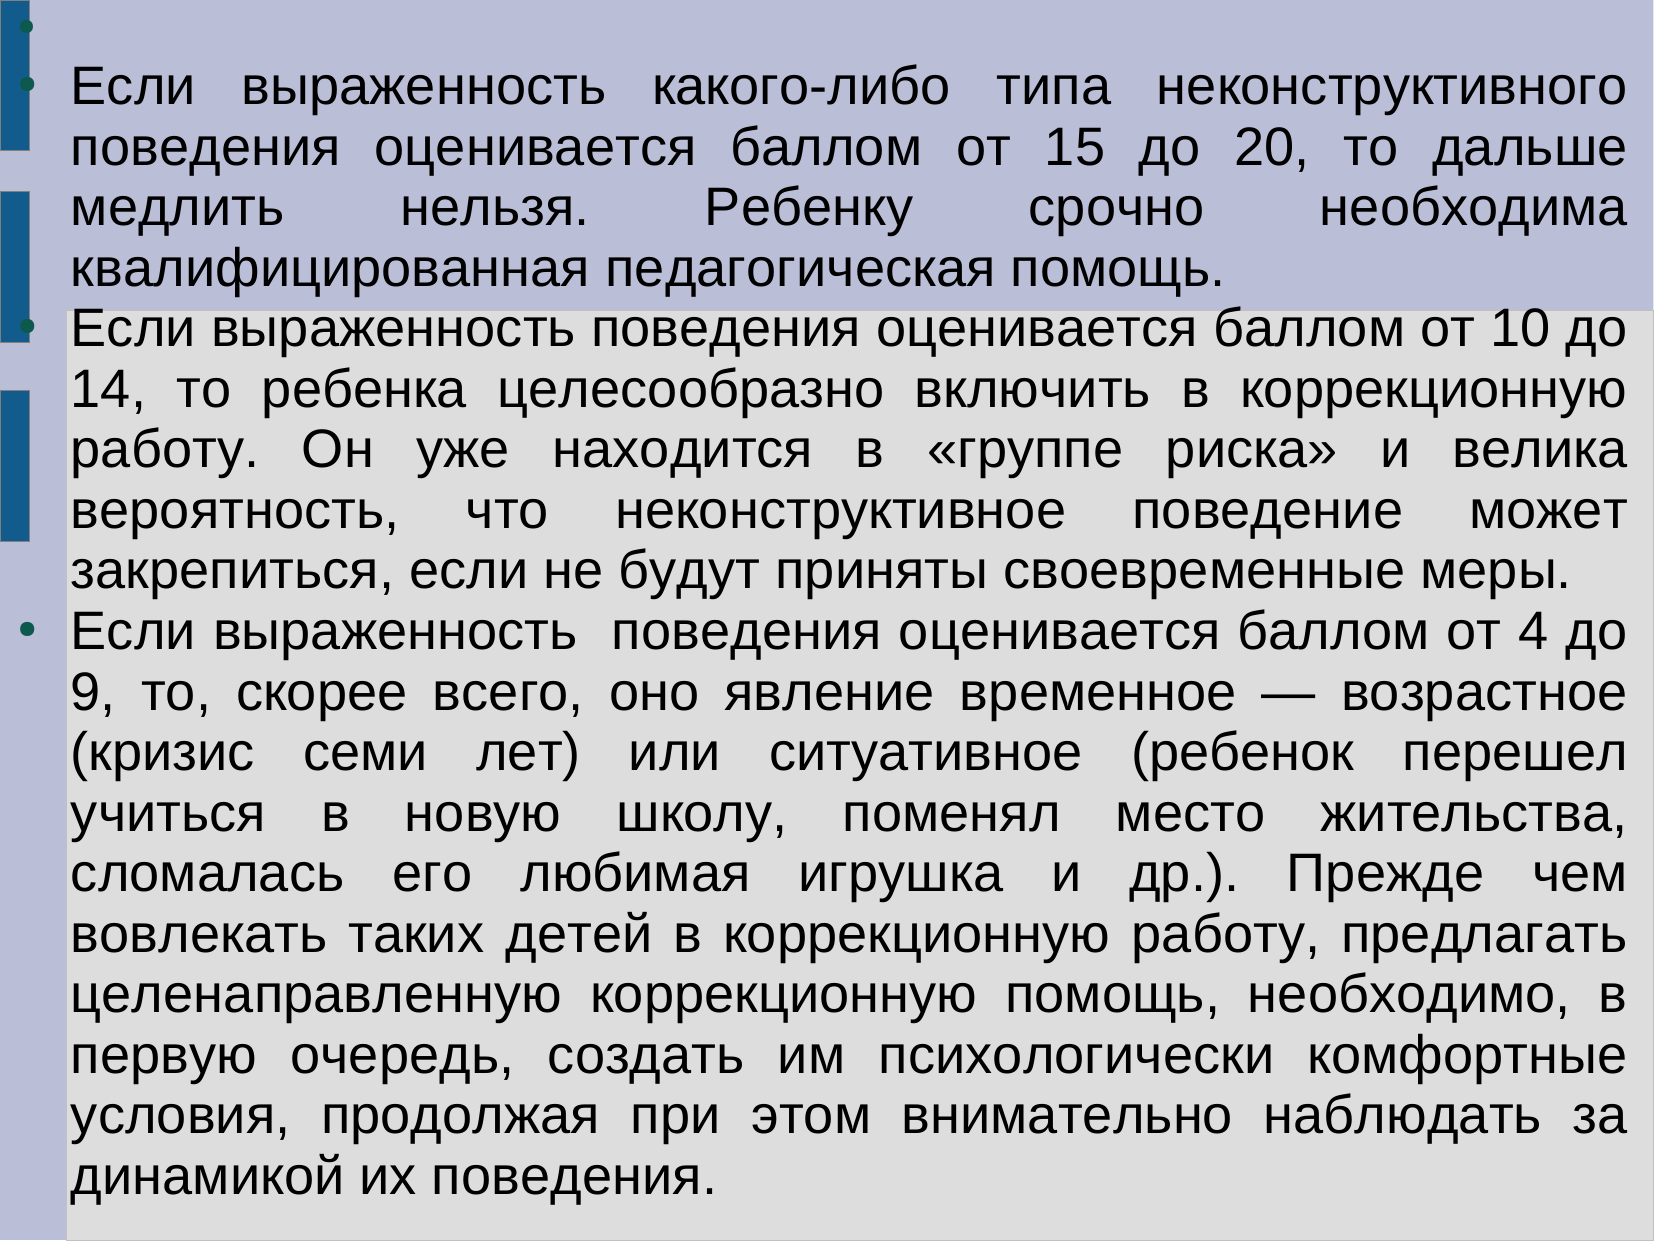

Если выраженность какого-либо типа неконструктивного поведения оценивается баллом от 15 до 20, то дальше медлить нельзя. Ребенку срочно необходима квалифицированная педагогическая помощь.
Если выраженность поведения оценивается баллом от 10 до 14, то ребенка целесообразно включить в коррекционную работу. Он уже находится в «группе риска» и велика вероятность, что неконструктивное поведение может закрепиться, если не будут приняты своевременные меры.
Если выраженность поведения оценивается баллом от 4 до 9, то, скорее всего, оно явление временное — возрастное (кризис семи лет) или ситуативное (ребенок перешел учиться в новую школу, поменял место жительства, сломалась его любимая игрушка и др.). Прежде чем вовлекать таких детей в коррекционную работу, предлагать целенаправленную коррекционную помощь, необходимо, в первую очередь, создать им психологически комфортные условия, продолжая при этом внимательно наблюдать за динамикой их поведения.
#